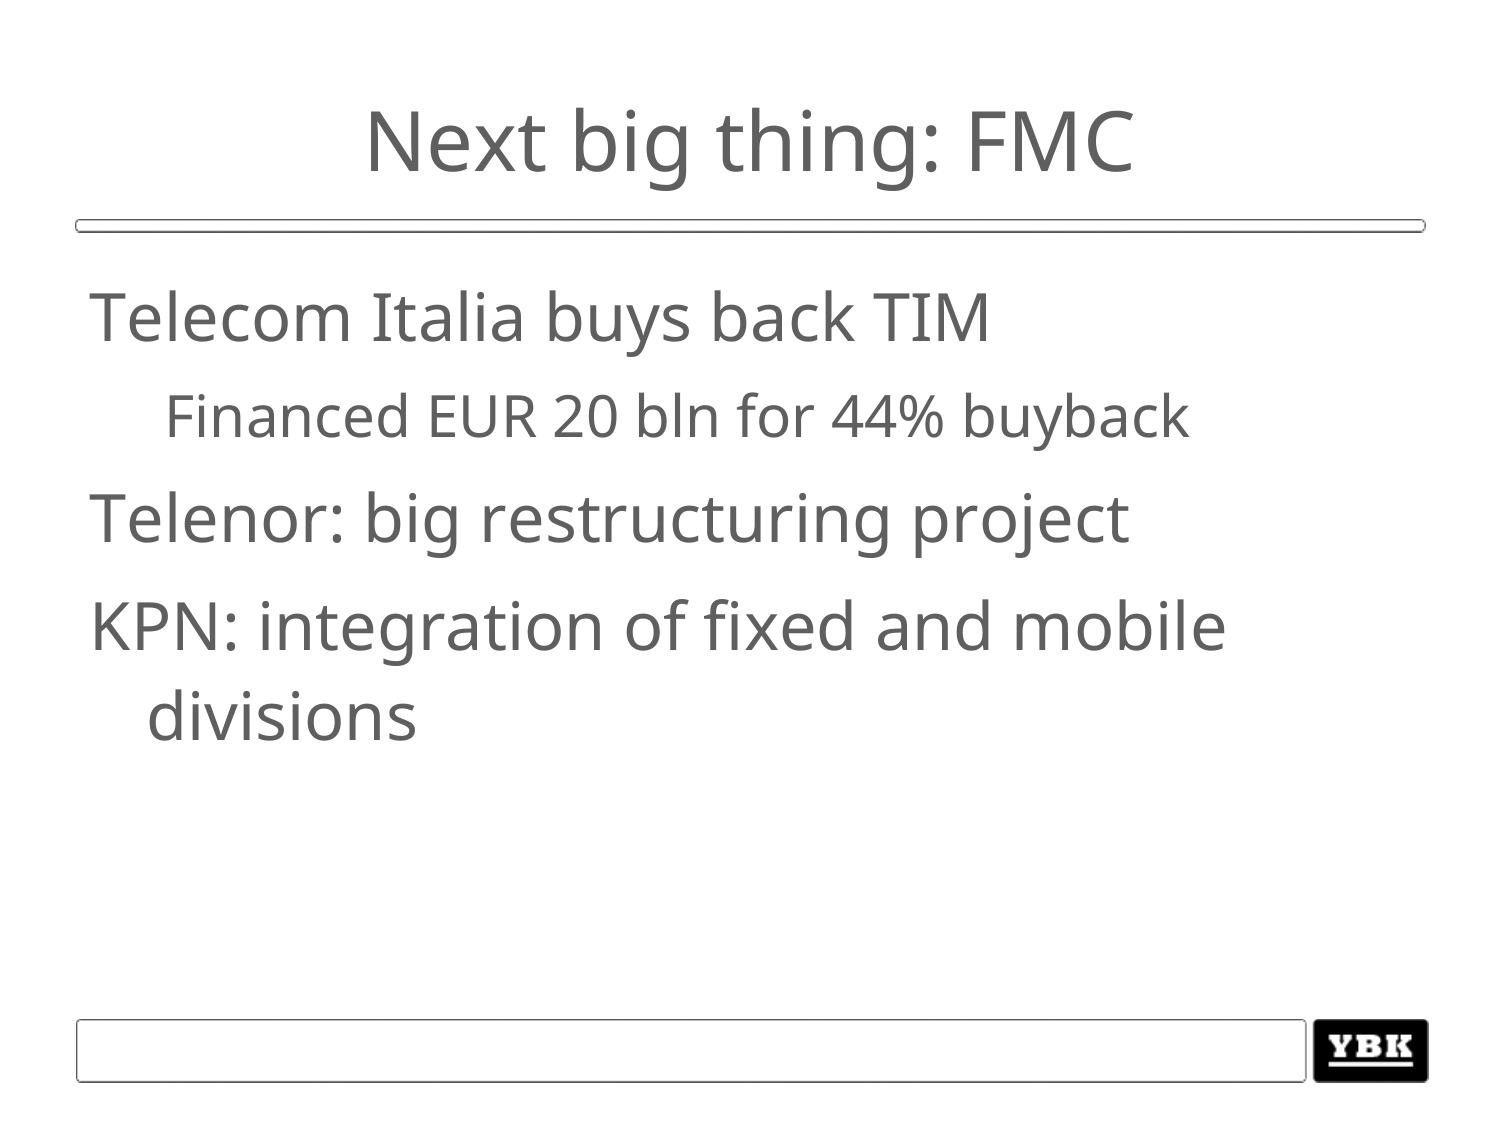

# Next big thing: FMC
Telecom Italia buys back TIM
Financed EUR 20 bln for 44% buyback
Telenor: big restructuring project
KPN: integration of fixed and mobile divisions